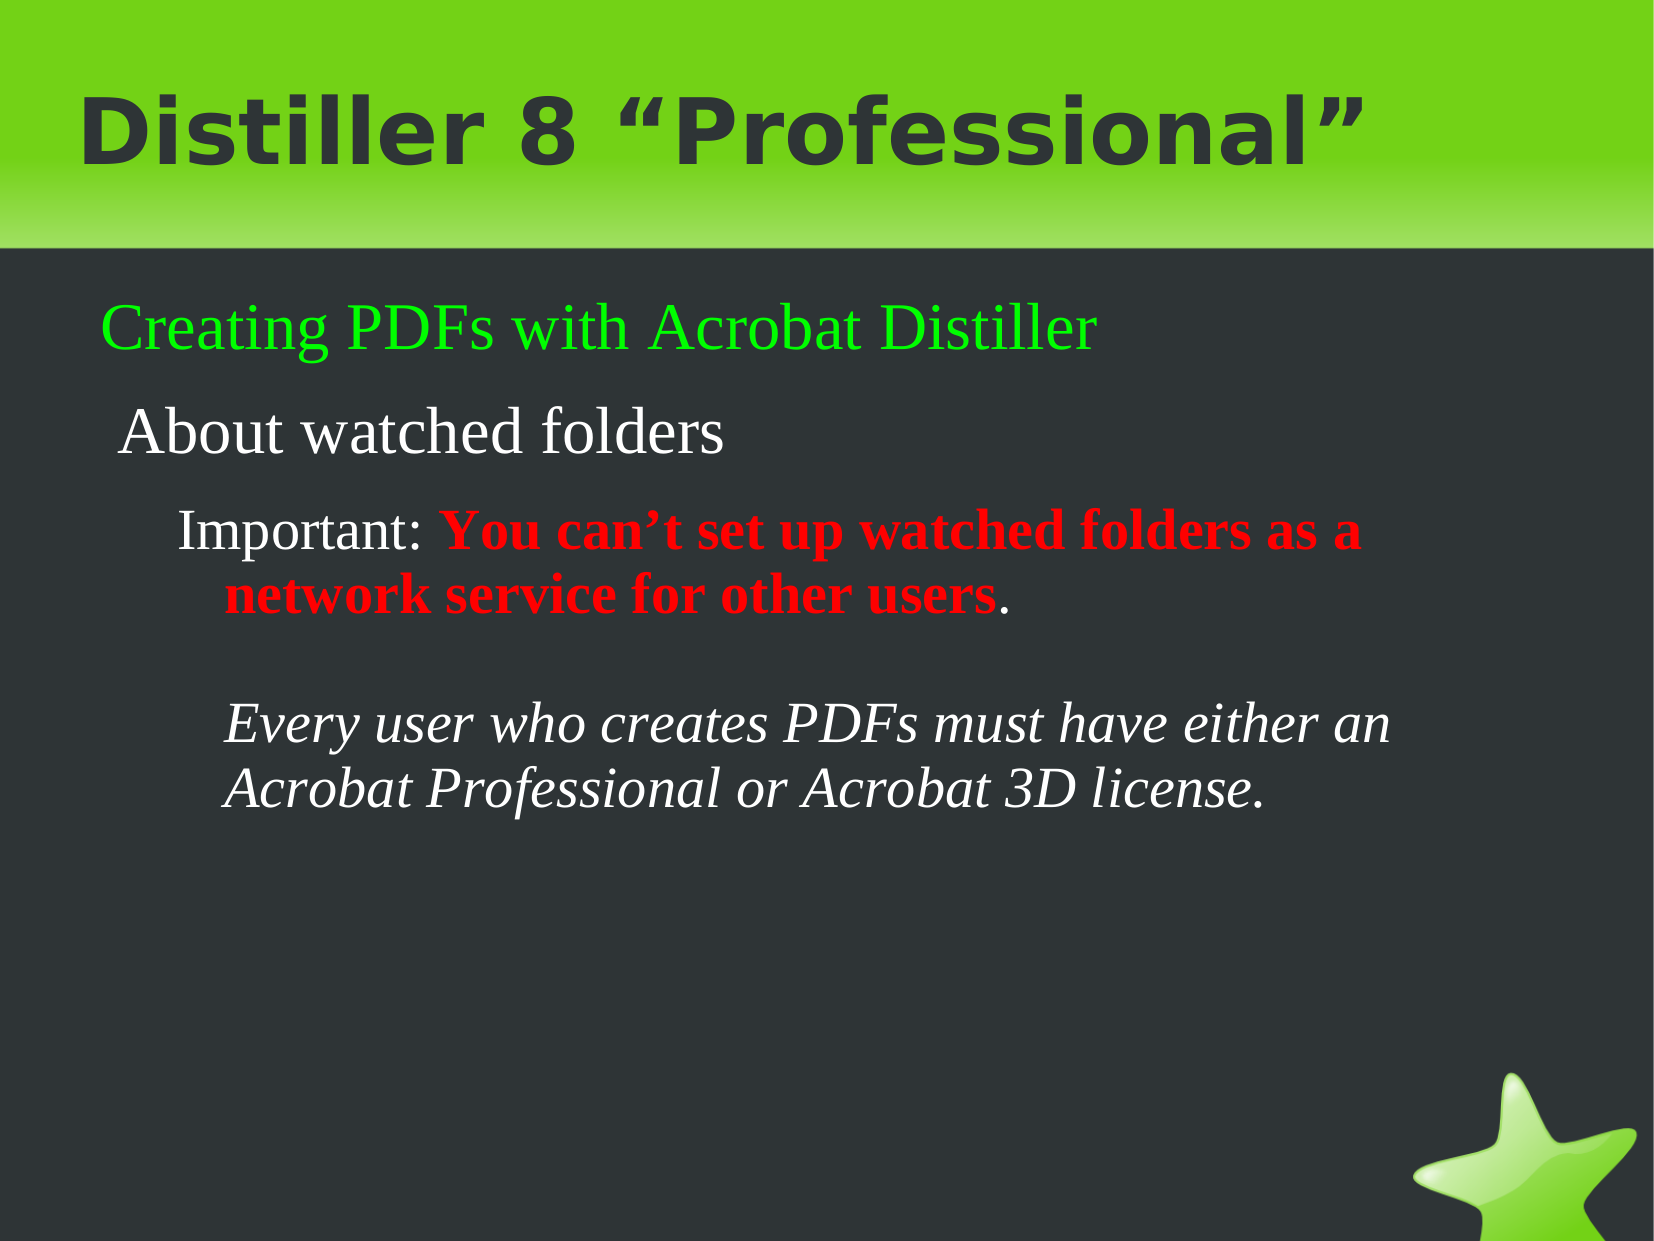

# Distiller 8 “Professional”
Creating PDFs with Acrobat Distiller
 About watched folders
Important: You can’t set up watched folders as a network service for other users.
Every user who creates PDFs must have either an Acrobat Professional or Acrobat 3D license.